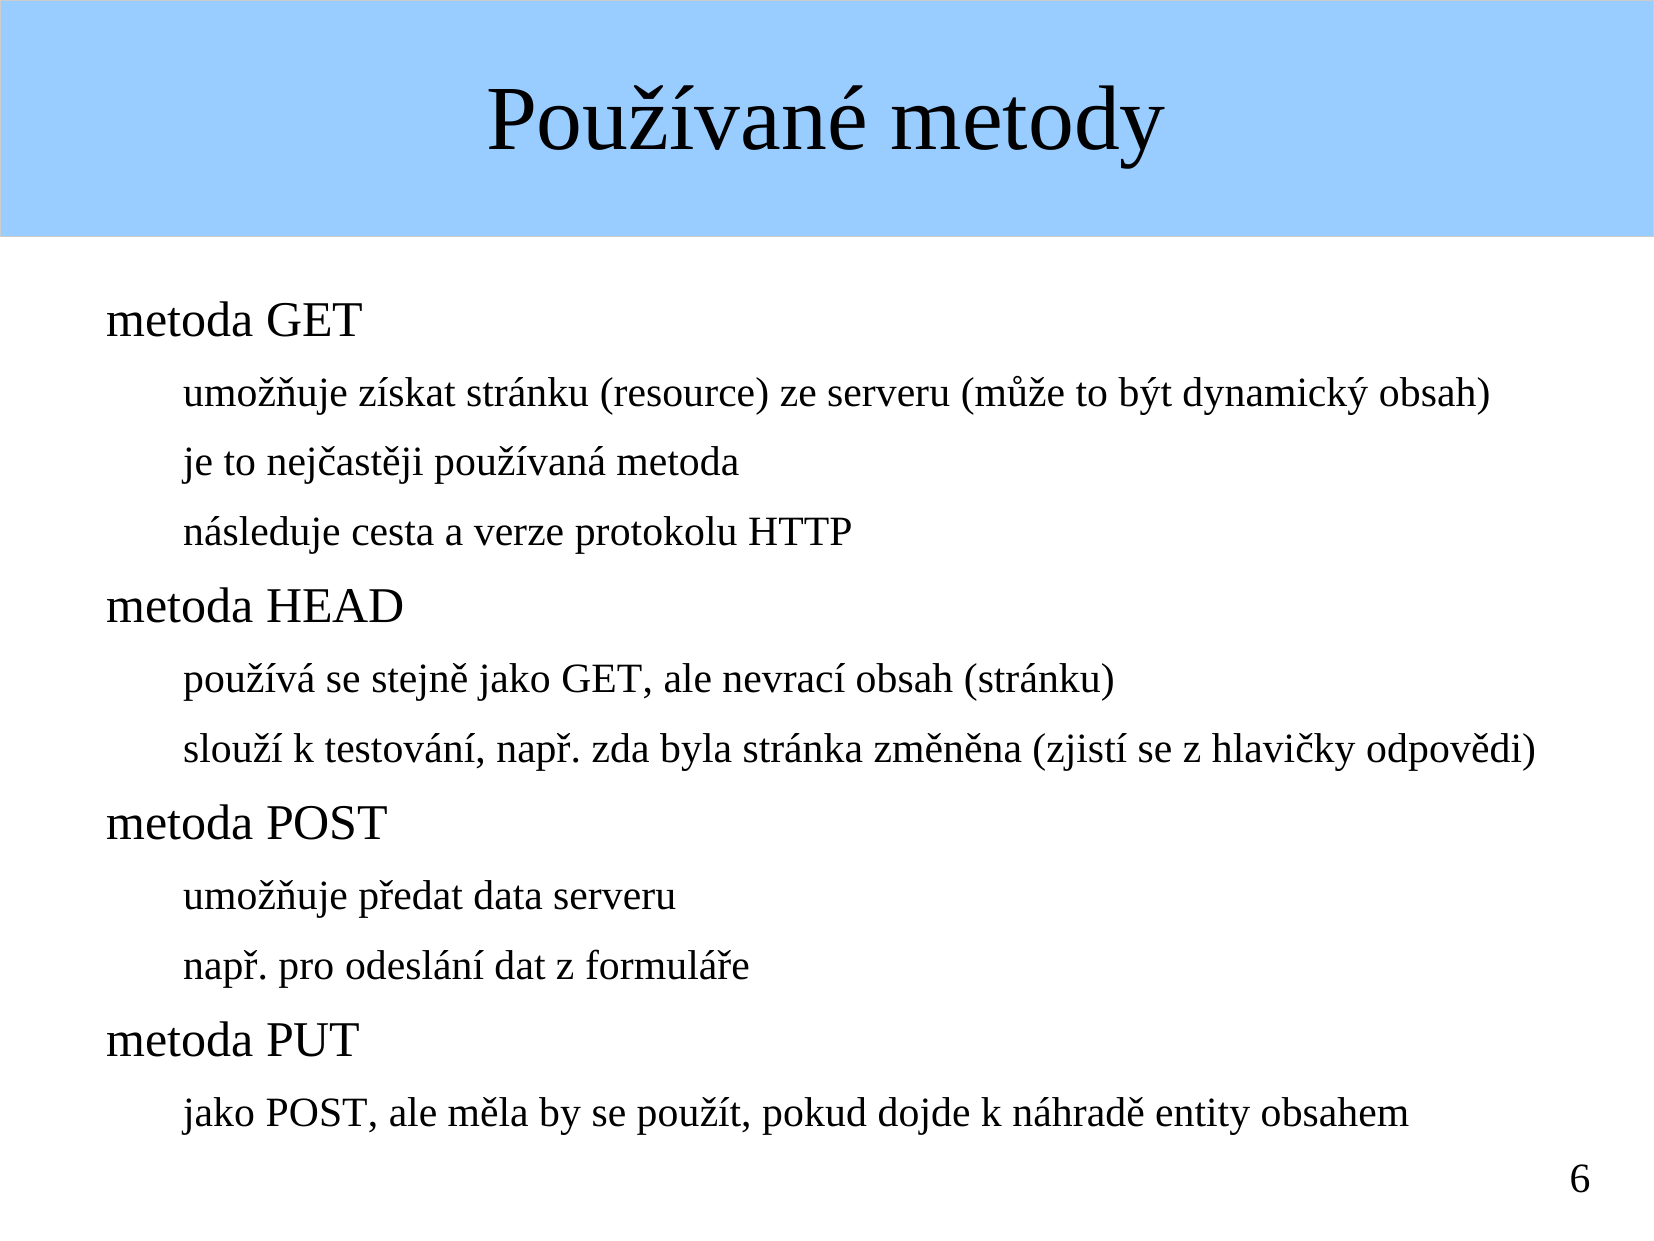

# Používané metody
metoda GET
umožňuje získat stránku (resource) ze serveru (může to být dynamický obsah)
je to nejčastěji používaná metoda
následuje cesta a verze protokolu HTTP
metoda HEAD
používá se stejně jako GET, ale nevrací obsah (stránku)
slouží k testování, např. zda byla stránka změněna (zjistí se z hlavičky odpovědi)
metoda POST
umožňuje předat data serveru
např. pro odeslání dat z formuláře
metoda PUT
jako POST, ale měla by se použít, pokud dojde k náhradě entity obsahem